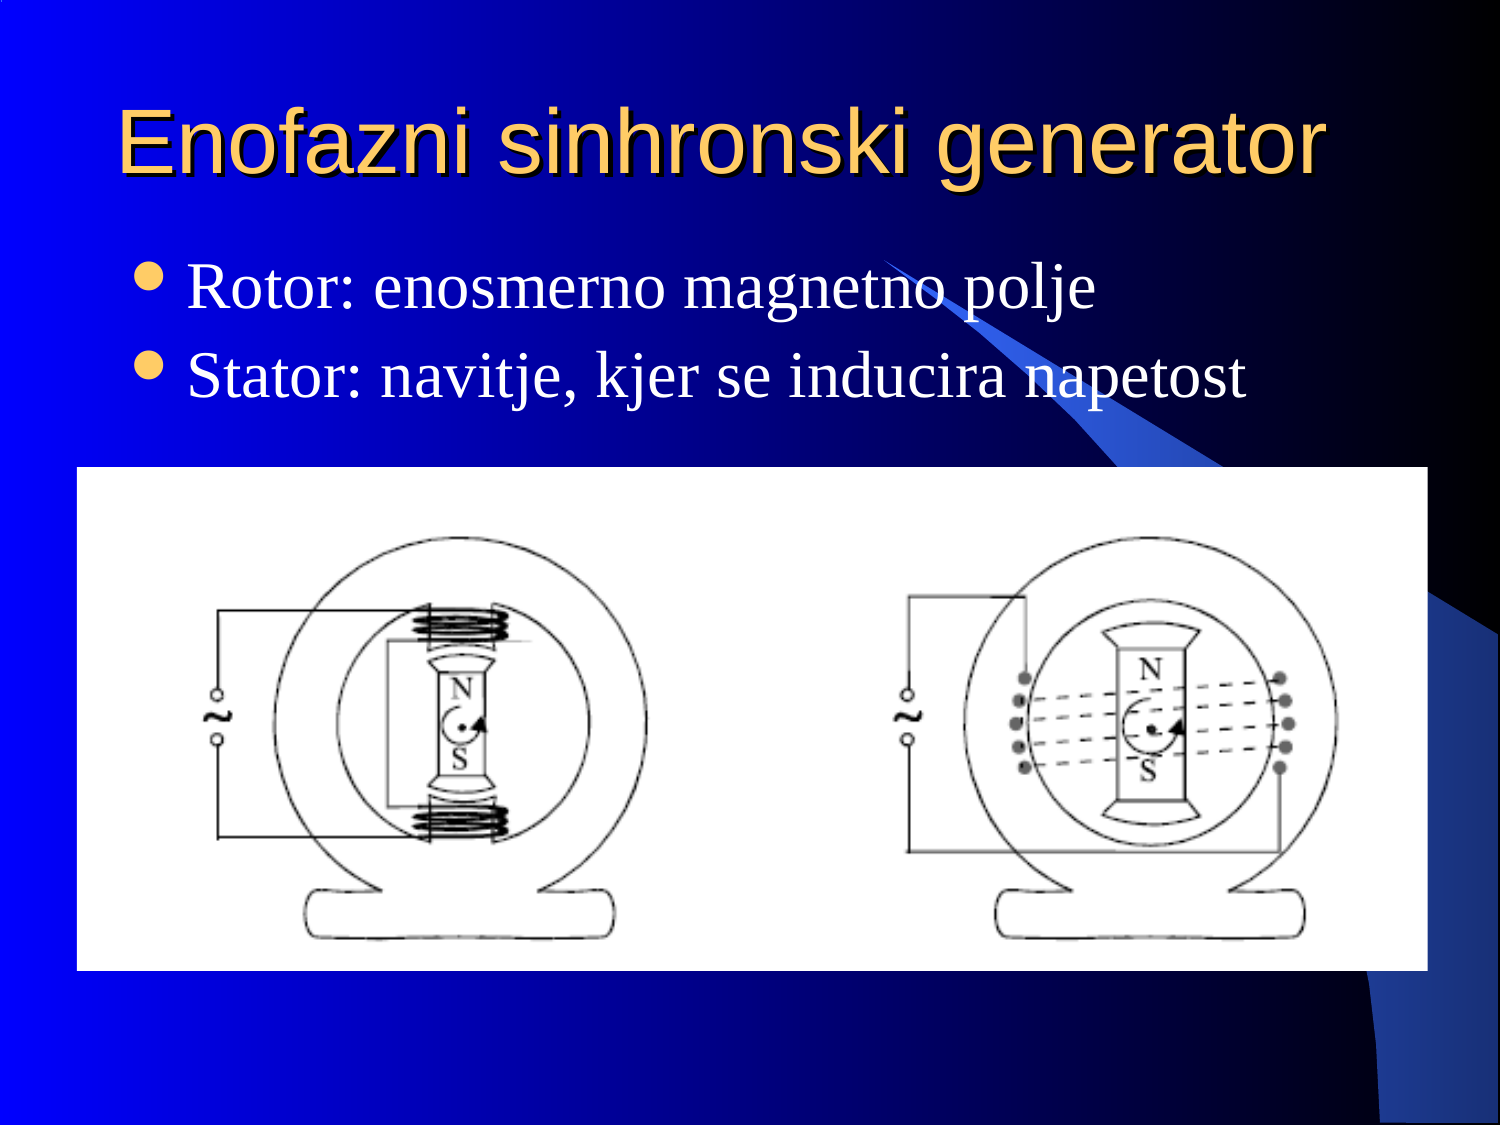

# Enofazni sinhronski generator
Rotor: enosmerno magnetno polje
Stator: navitje, kjer se inducira napetost